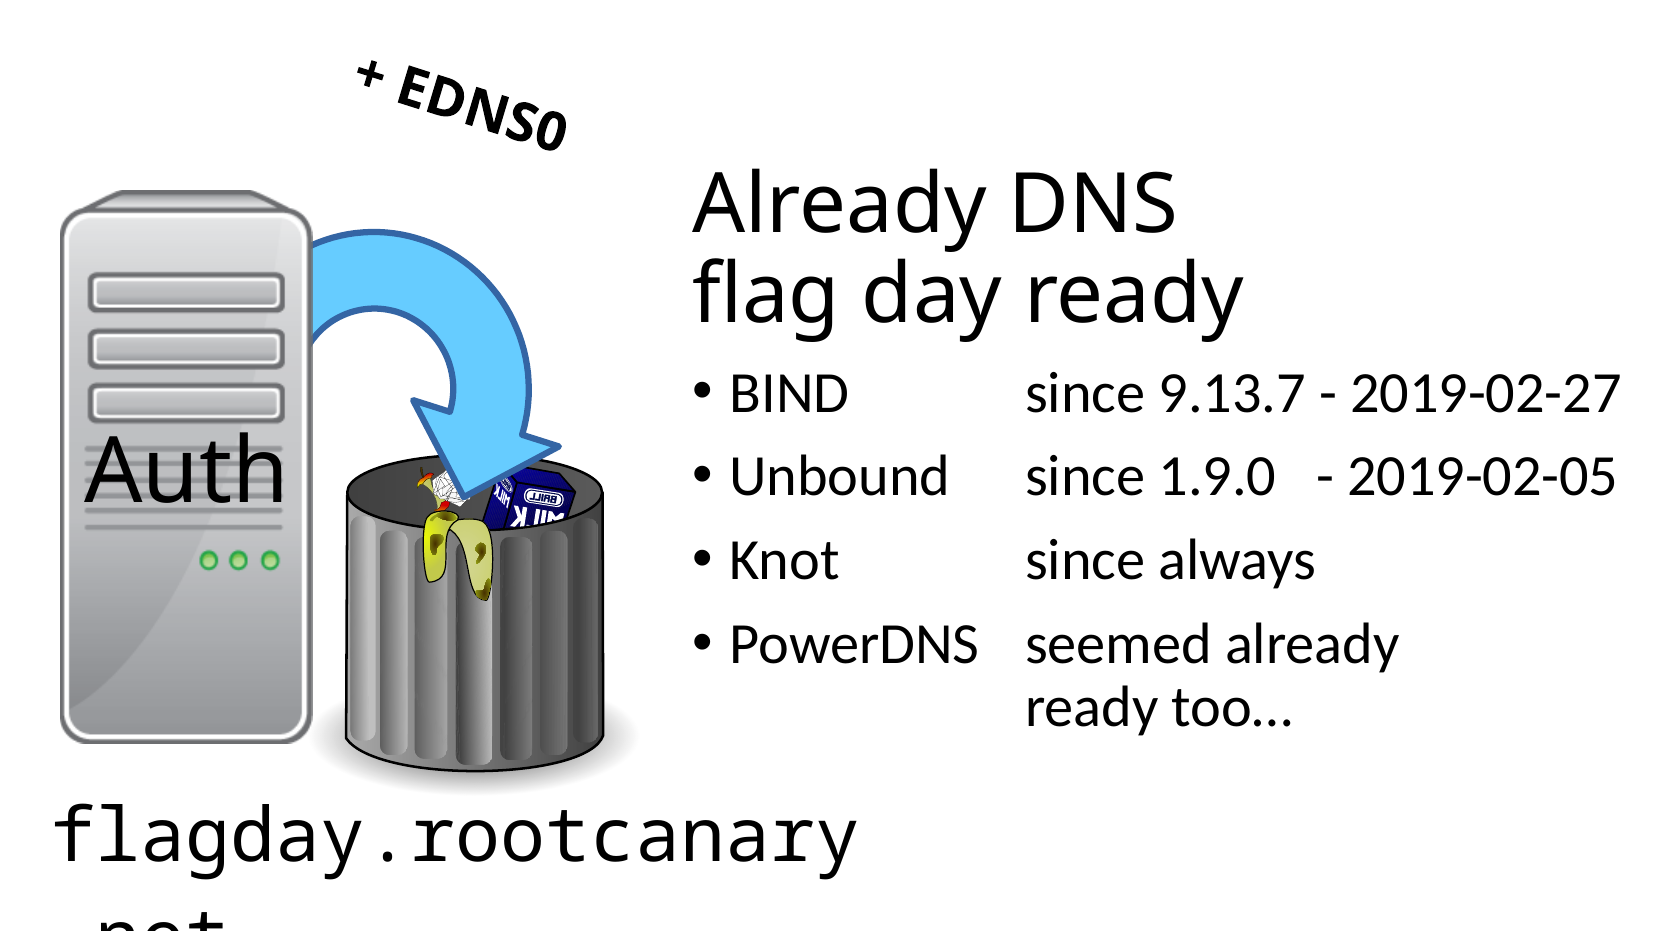

Already DNS
flag day ready
BIND			since 9.13.7 - 2019-02-27
Unbound		since 1.9.0 - 2019-02-05
Knot			since always
PowerDNS	seemed already
				ready too…
Auth
+ EDNS0
flagday.rootcanary.net